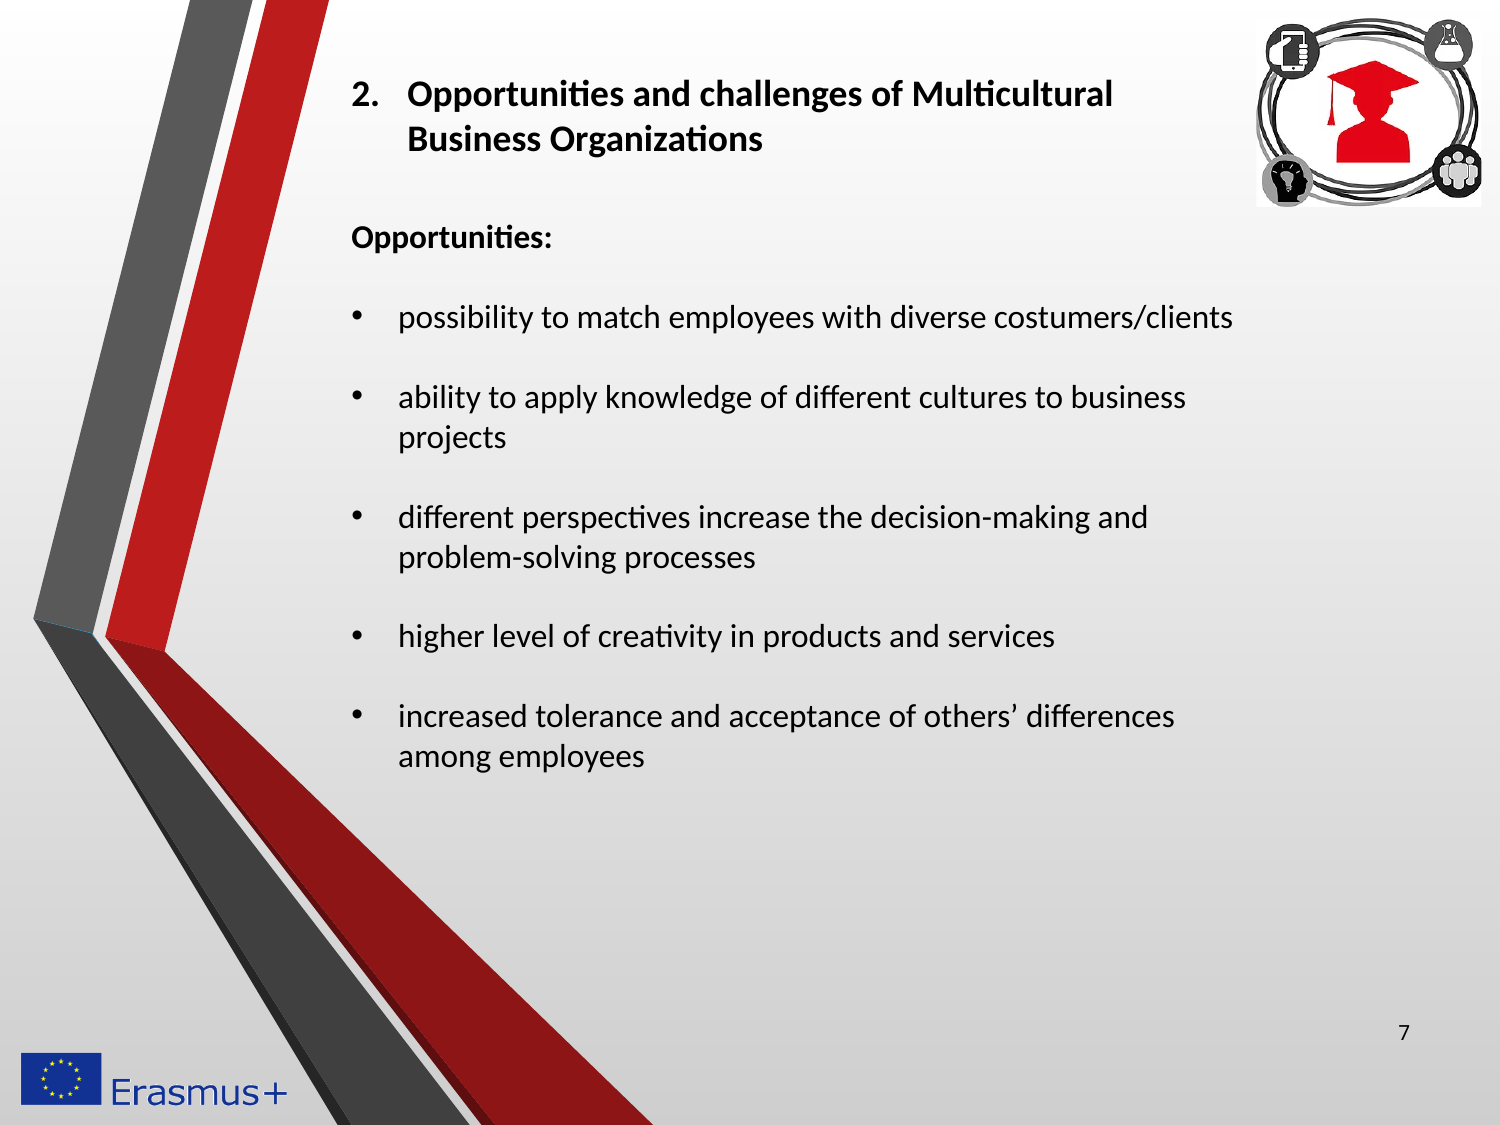

Opportunities and challenges of Multicultural Business Organizations
Opportunities:
possibility to match employees with diverse costumers/clients
ability to apply knowledge of different cultures to business projects
different perspectives increase the decision-making and problem-solving processes
higher level of creativity in products and services
increased tolerance and acceptance of others’ differences among employees